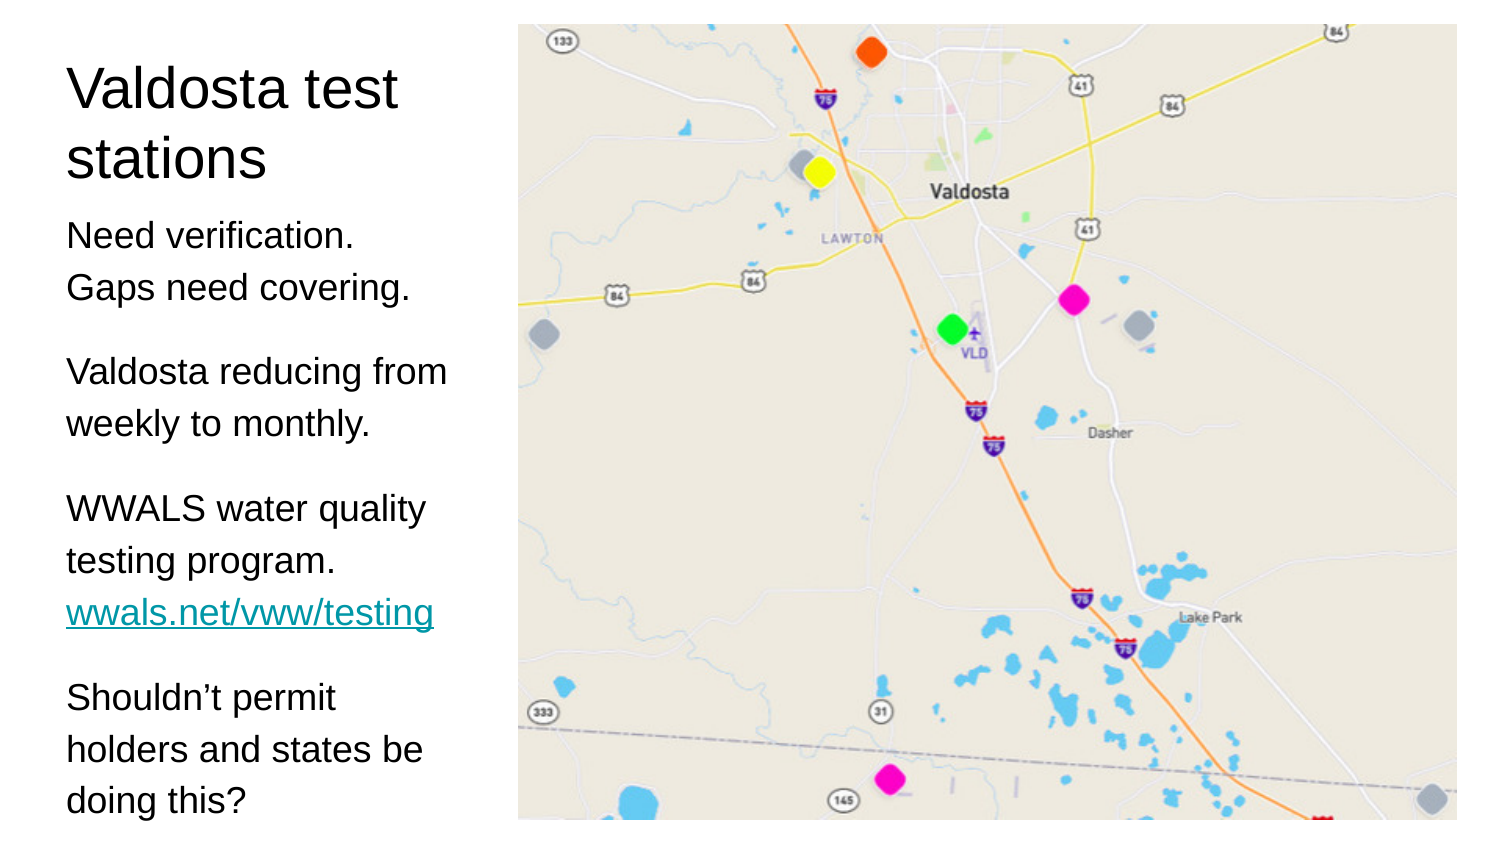

# Valdosta test stations
Need verification. Gaps need covering.
Valdosta reducing from weekly to monthly.
WWALS water quality testing program. wwals.net/vww/testing
Shouldn’t permit holders and states be doing this?